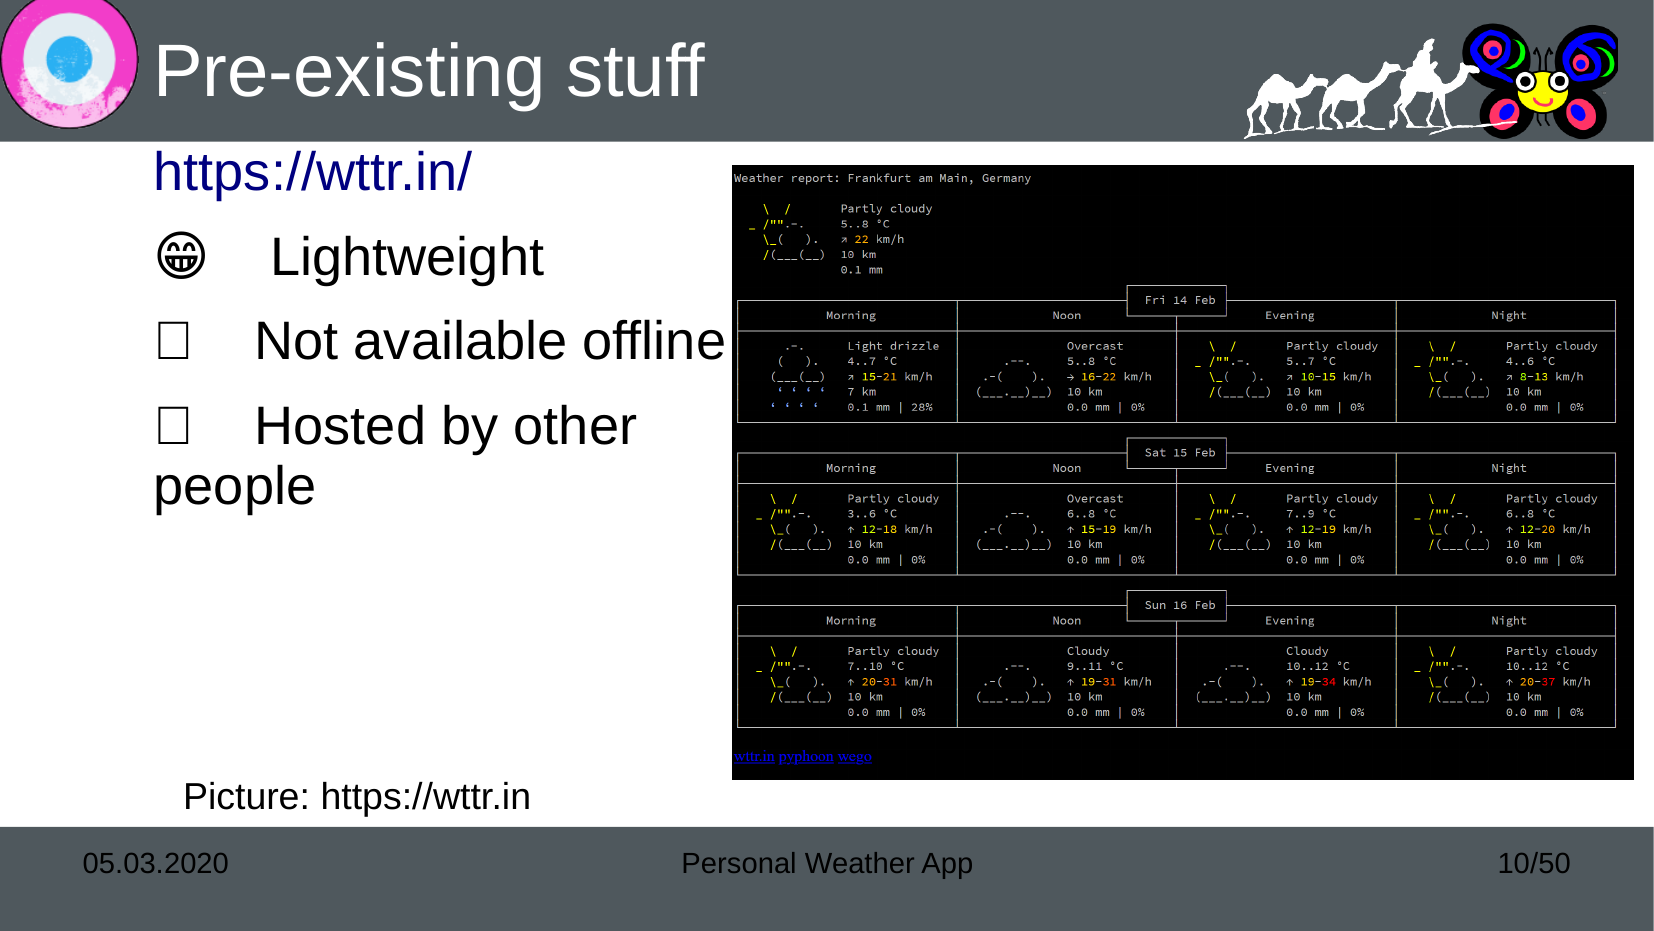

# Pre-existing stuff
https://wttr.in/
😁 Lightweight
🤨 Not available offline
🤨 Hosted by other people
Picture: https://wttr.in
08. März 2019
10